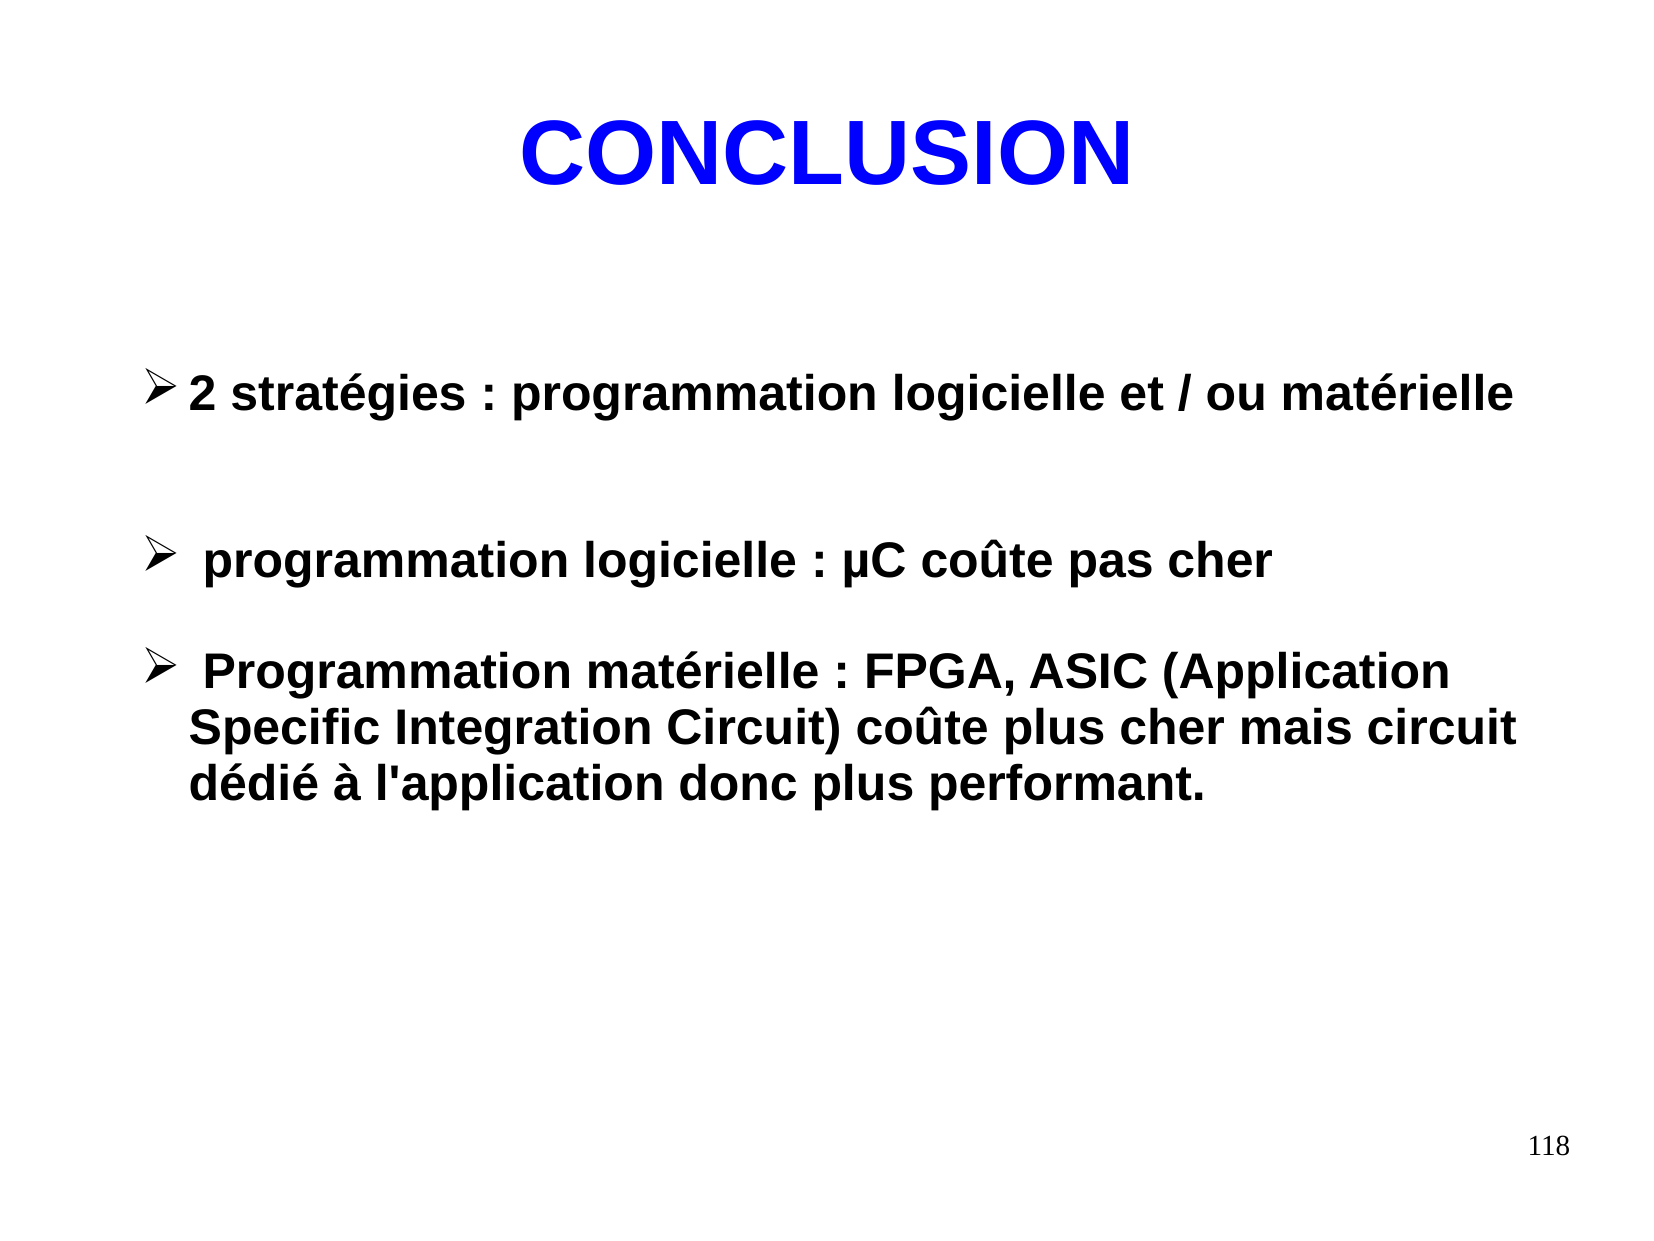

# CONCLUSION
2 stratégies : programmation logicielle et / ou matérielle
 programmation logicielle : µC coûte pas cher
 Programmation matérielle : FPGA, ASIC (Application Specific Integration Circuit) coûte plus cher mais circuit dédié à l'application donc plus performant.
118